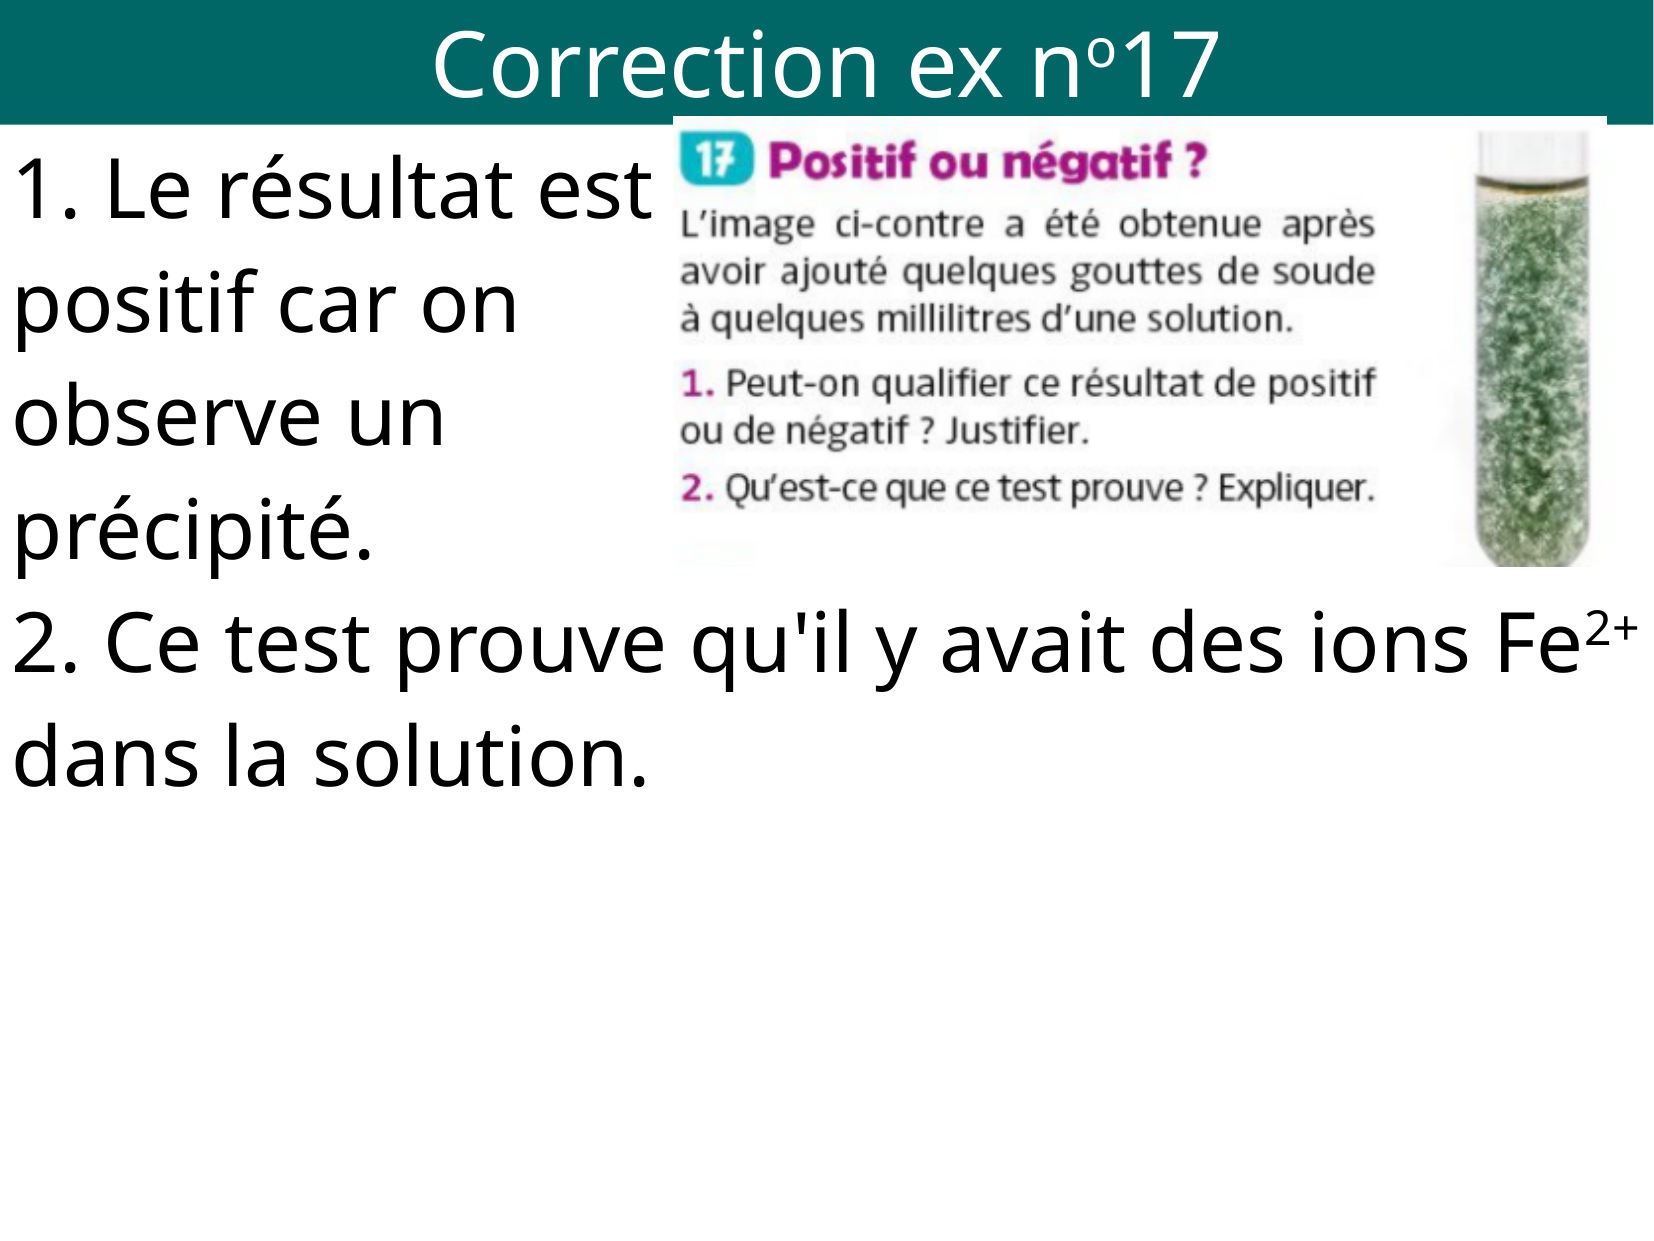

# Correction ex no17
1. Le résultat est
positif car on
observe un
précipité.
2. Ce test prouve qu'il y avait des ions Fe2+ dans la solution.